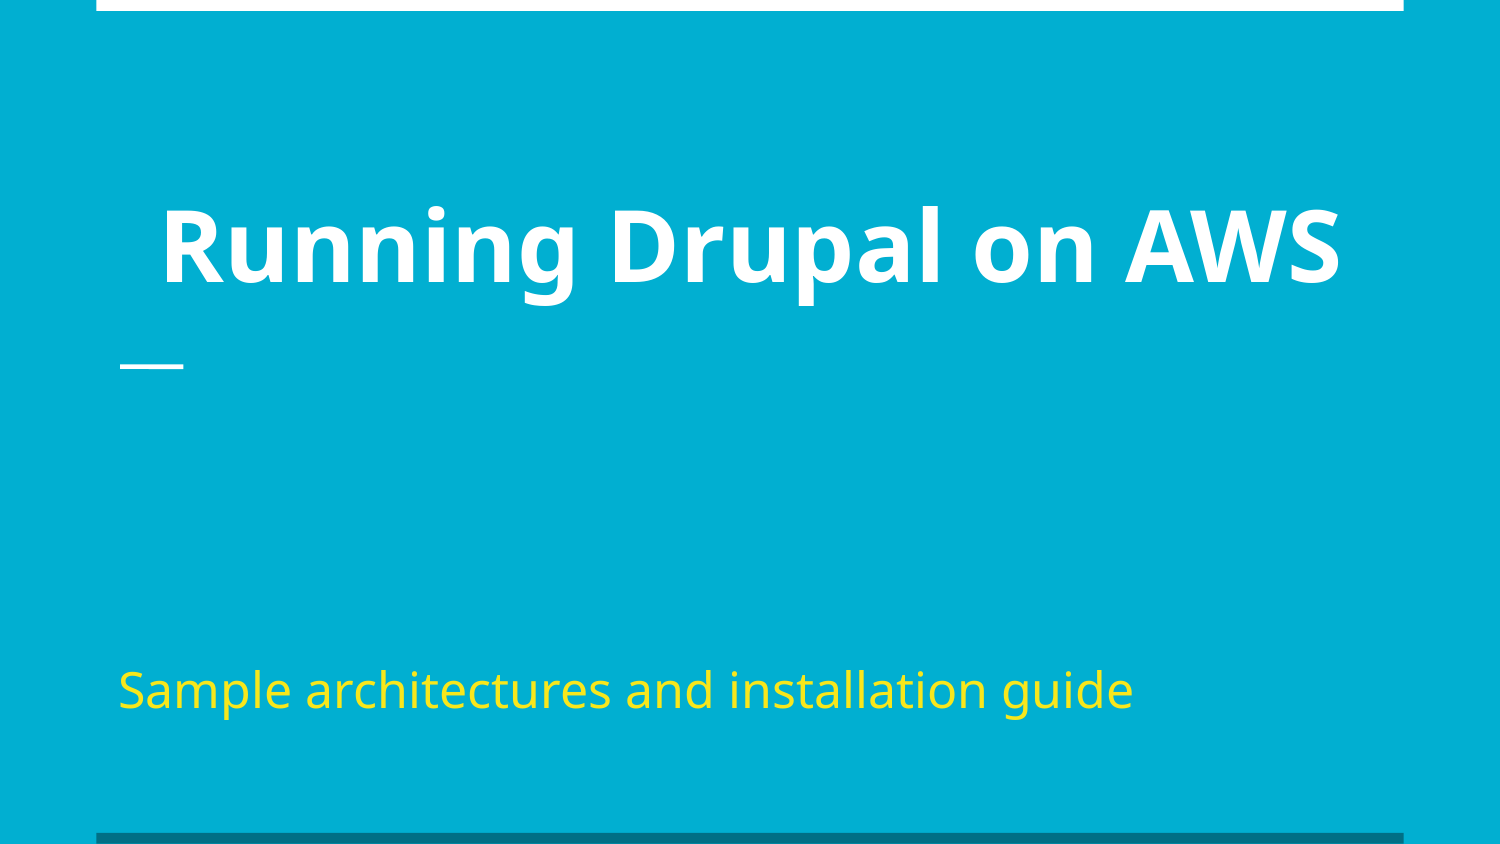

# Running Drupal on AWS
Sample architectures and installation guide